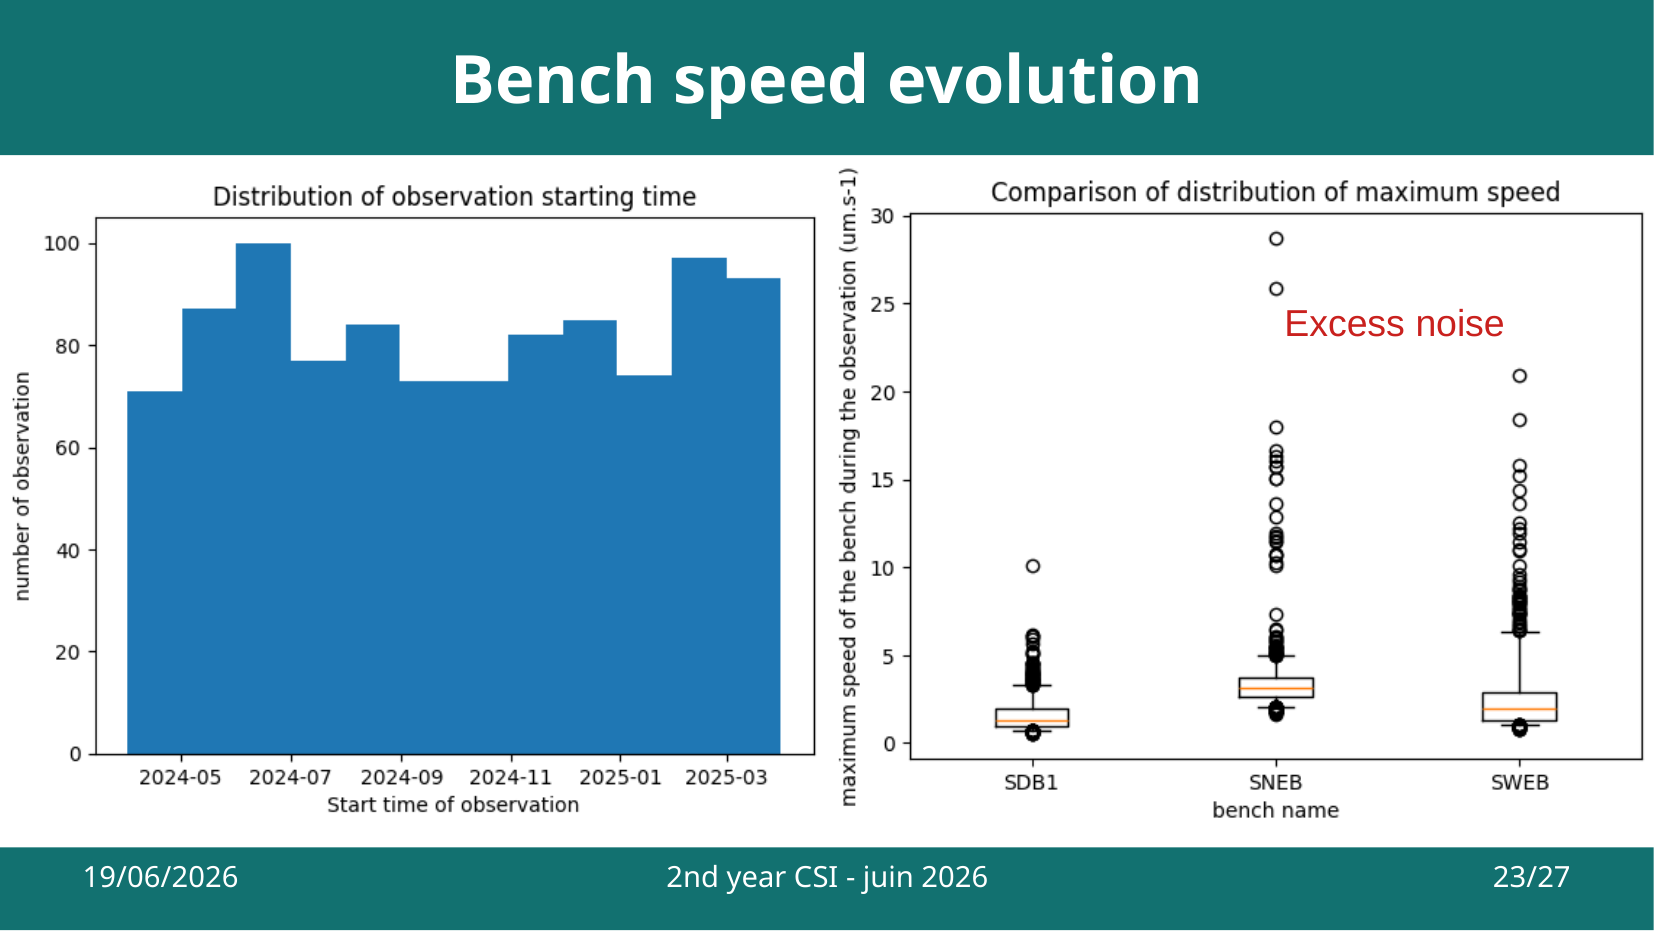

# Bench speed evolution
Excess noise
19/06/2026
2nd year CSI - juin 2026
23